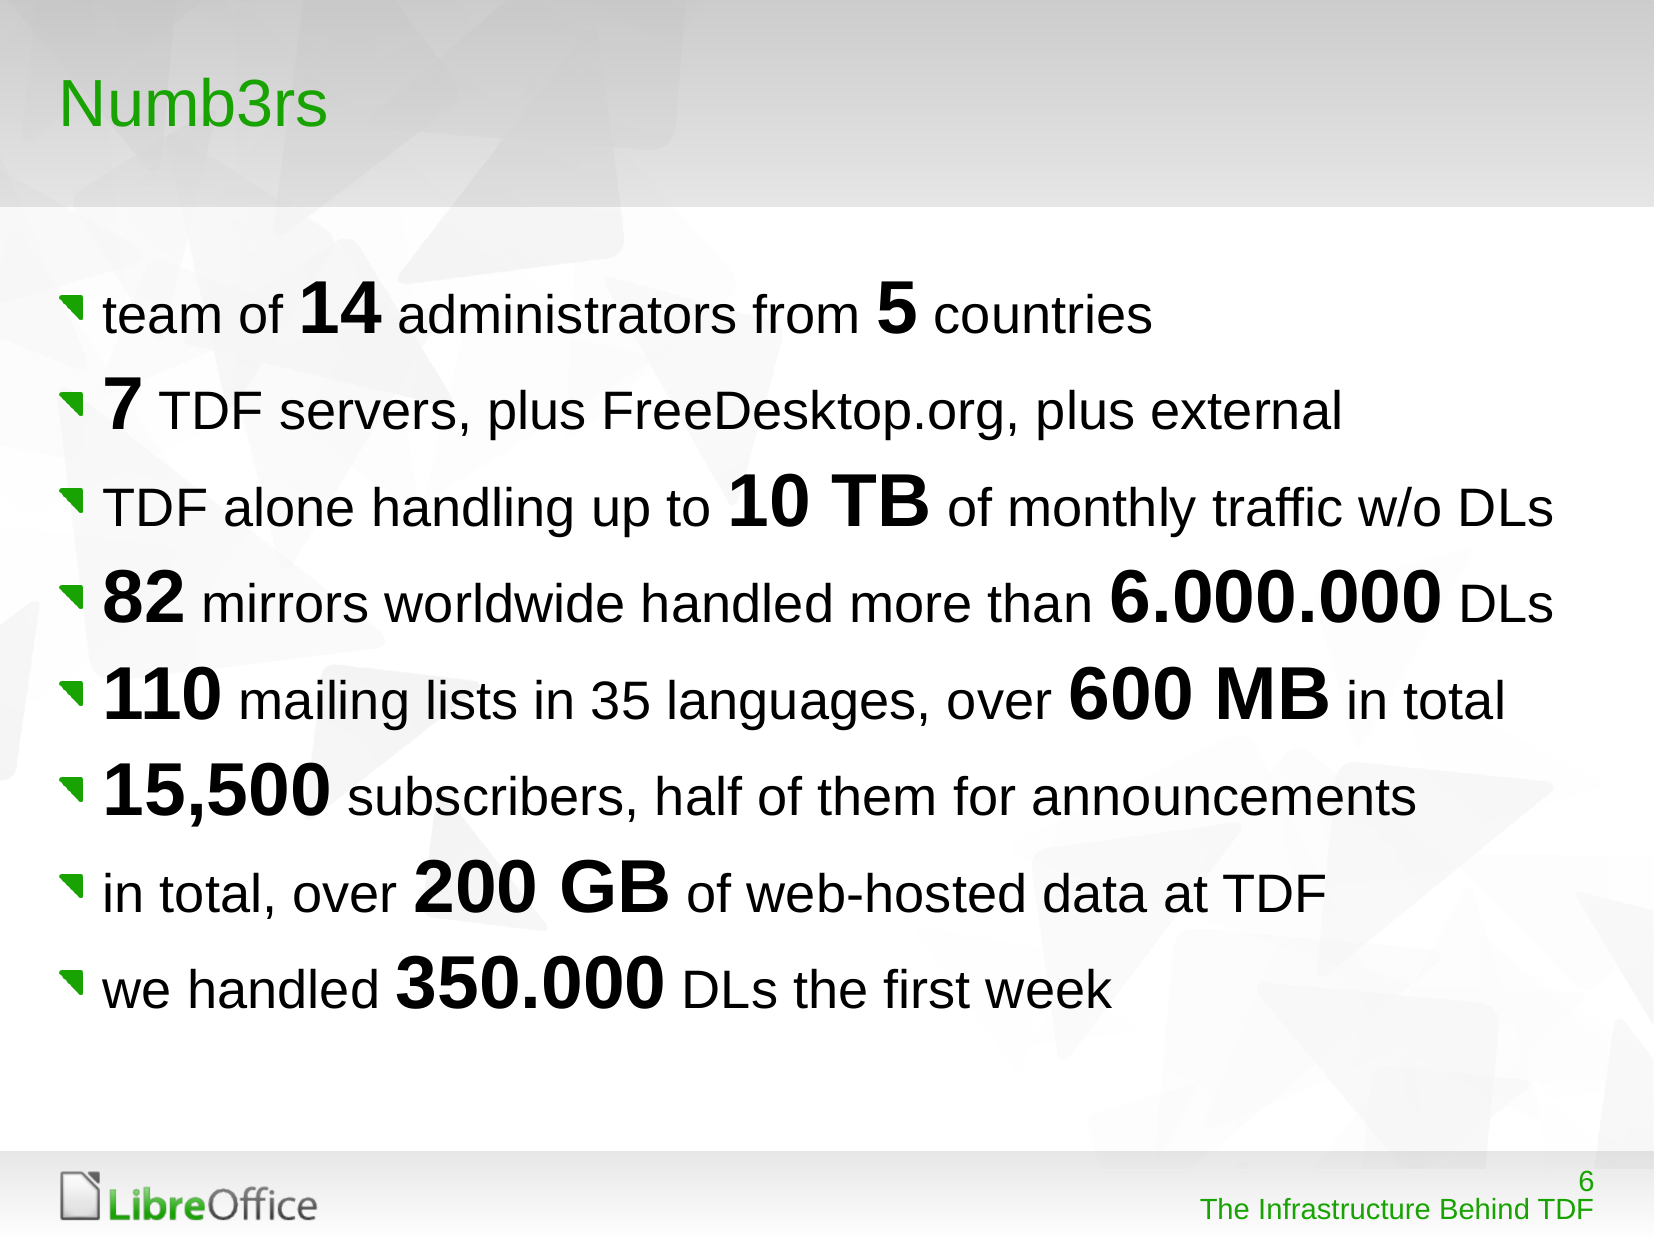

# Numb3rs
team of 14 administrators from 5 countries
7 TDF servers, plus FreeDesktop.org, plus external
TDF alone handling up to 10 TB of monthly traffic w/o DLs
82 mirrors worldwide handled more than 6.000.000 DLs
110 mailing lists in 35 languages, over 600 MB in total
15,500 subscribers, half of them for announcements
in total, over 200 GB of web-hosted data at TDF
we handled 350.000 DLs the first week
6
The Infrastructure Behind TDF